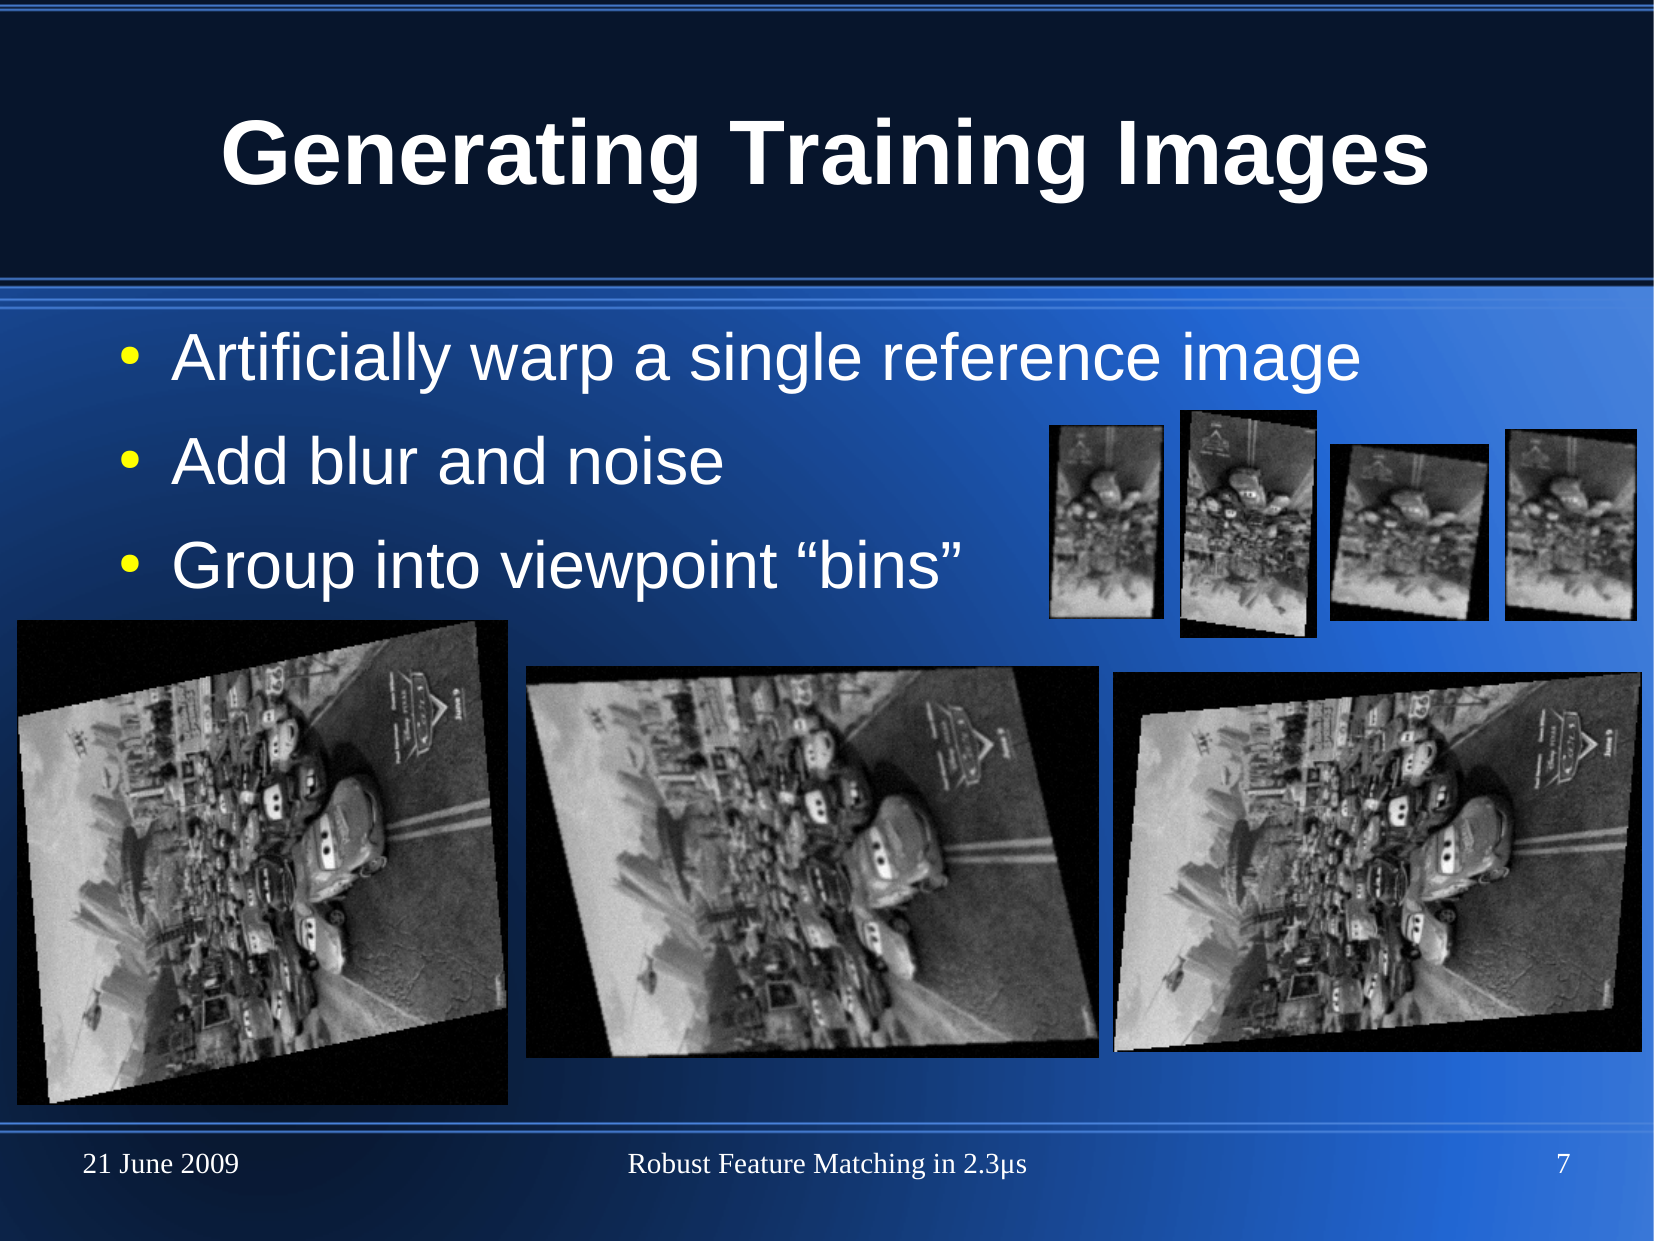

# Generating Training Images
Artificially warp a single reference image
Add blur and noise
Group into viewpoint “bins”
21 June 2009
Robust Feature Matching in 2.3μs
7